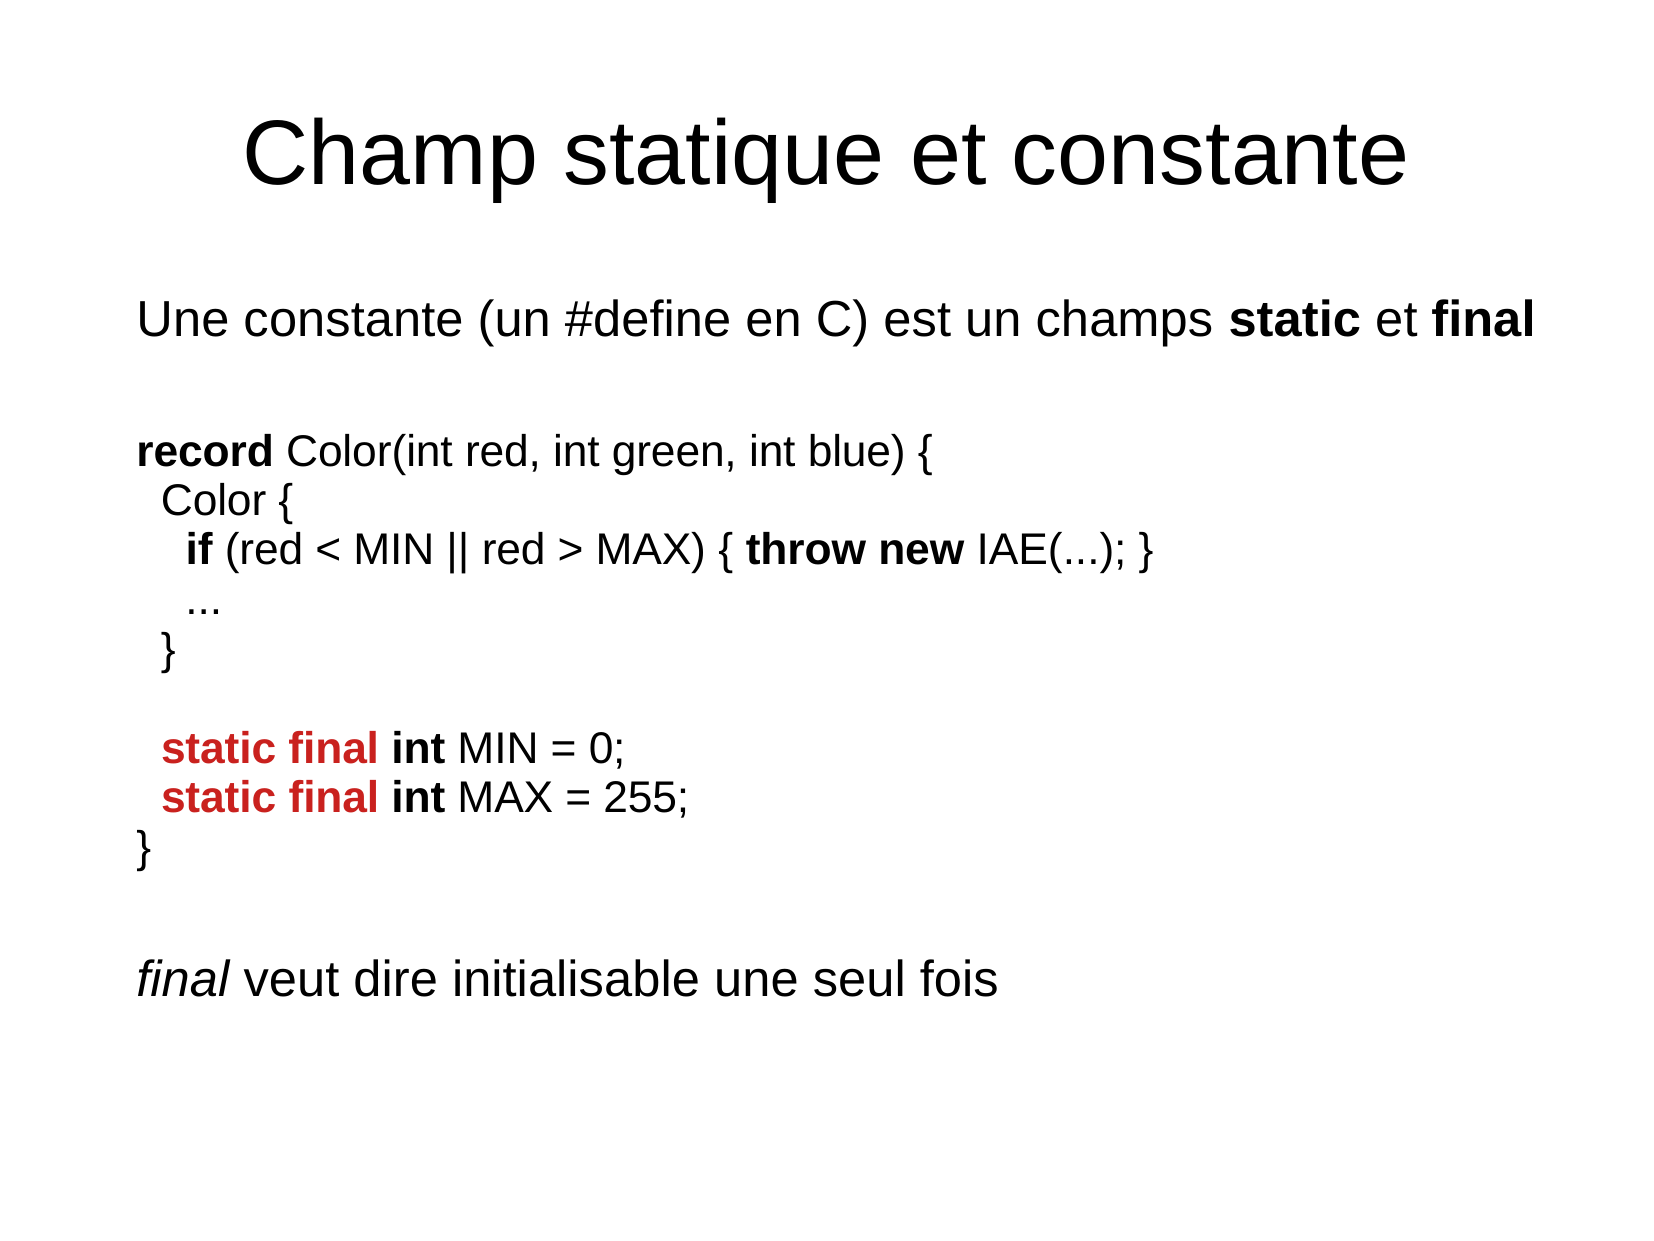

# Champ statique et constante
Une constante (un #define en C) est un champs static et final
record Color(int red, int green, int blue) {
 Color {
 if (red < MIN || red > MAX) { throw new IAE(...); }
 ...
 }
 static final int MIN = 0;
 static final int MAX = 255;
}
final veut dire initialisable une seul fois